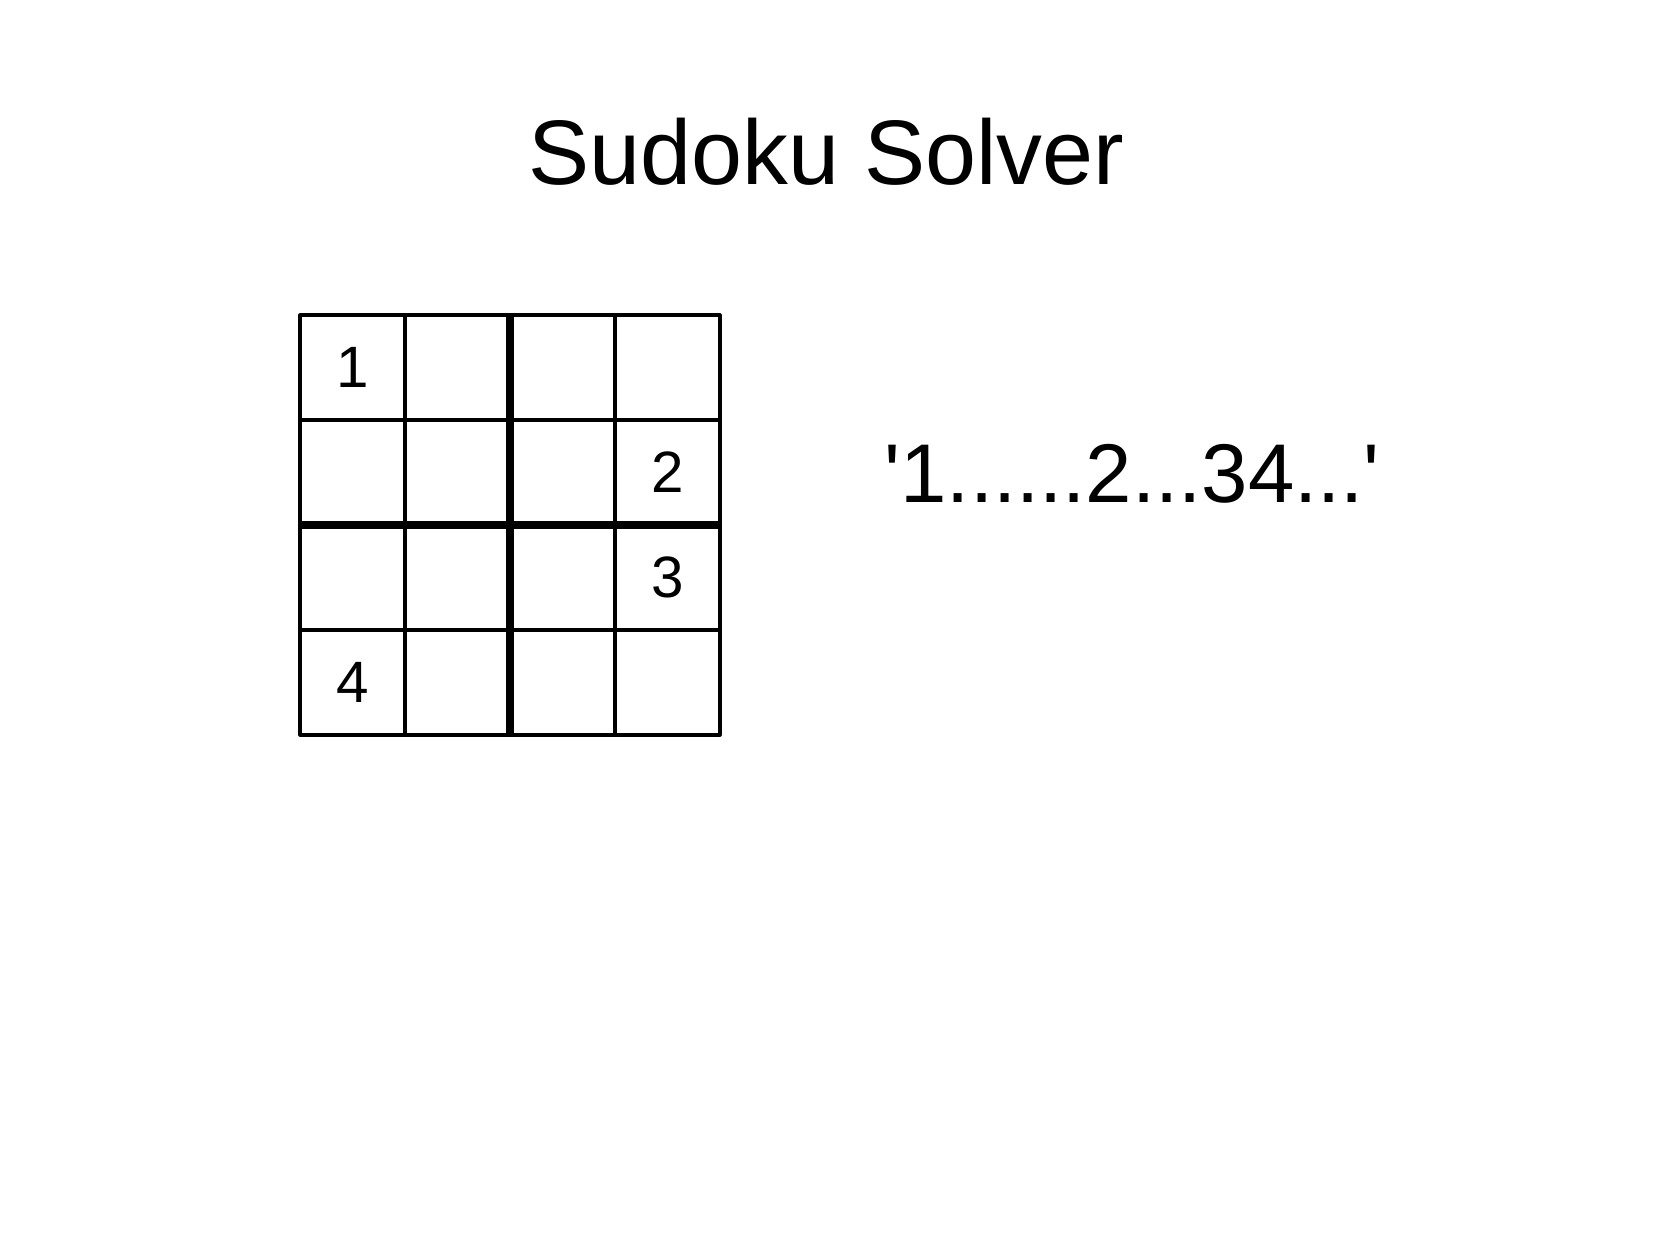

# Sudoku Solver
1
2
'1......2...34...'
3
4